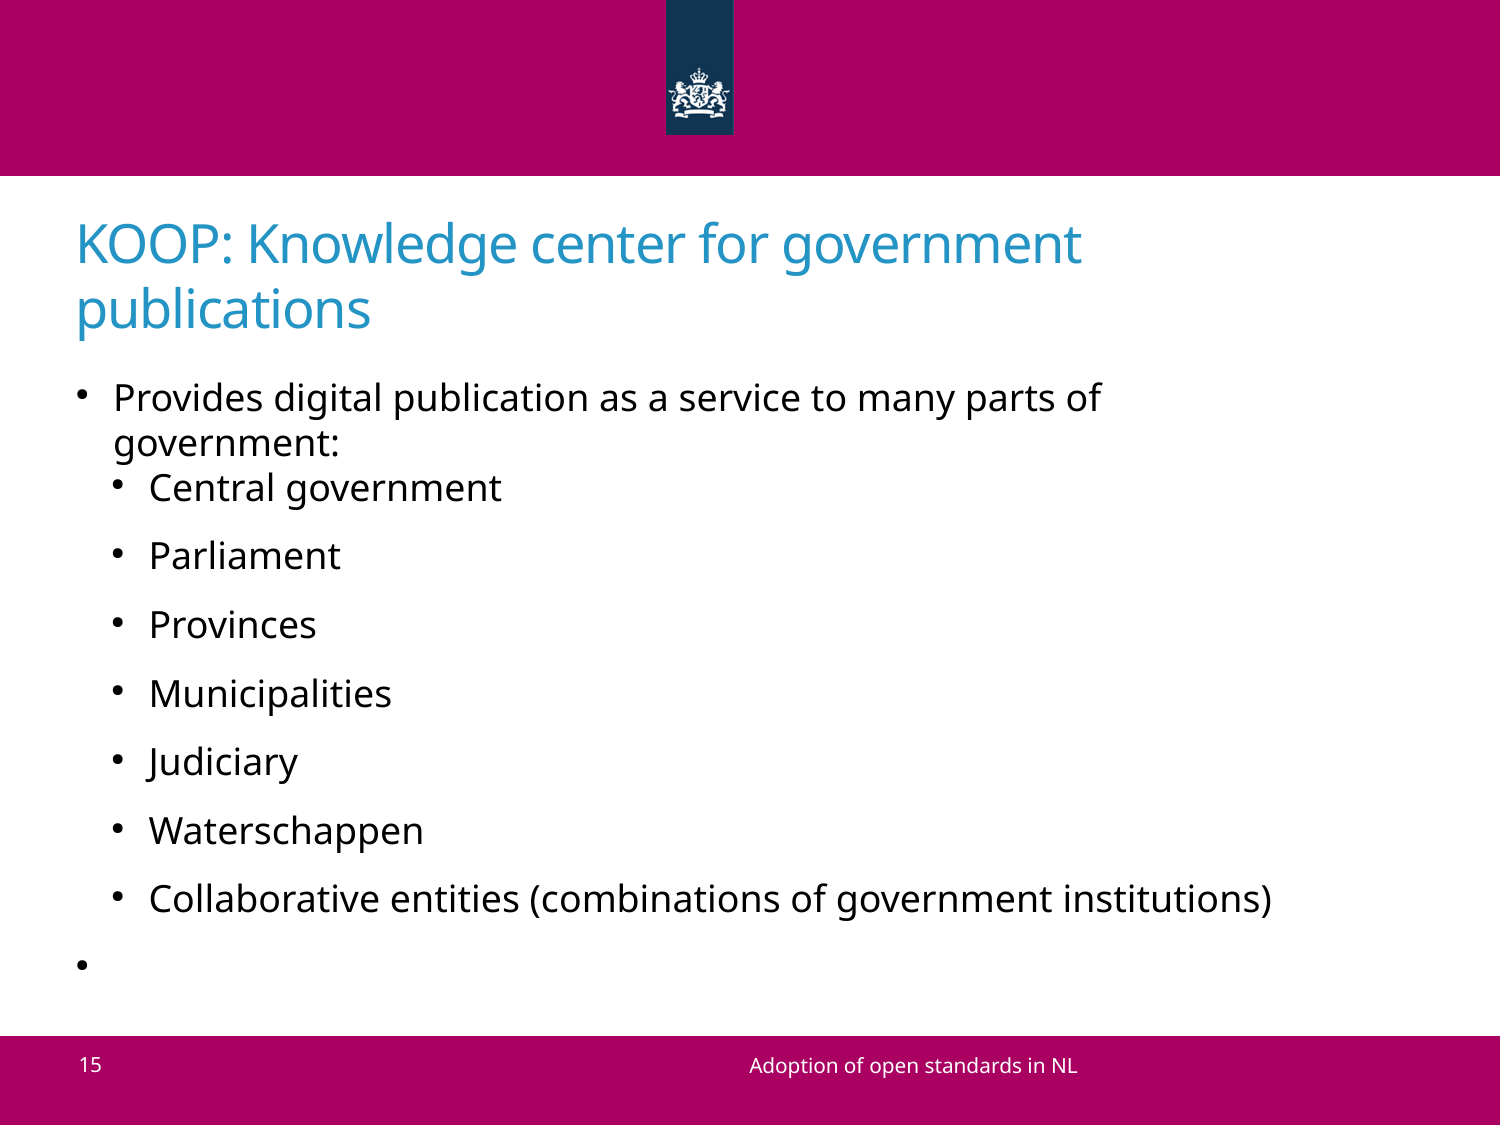

# KOOP: Knowledge center for government publications
Provides digital publication as a service to many parts of government:
Central government
Parliament
Provinces
Municipalities
Judiciary
Waterschappen
Collaborative entities (combinations of government institutions)
Adoption of open standards in NL